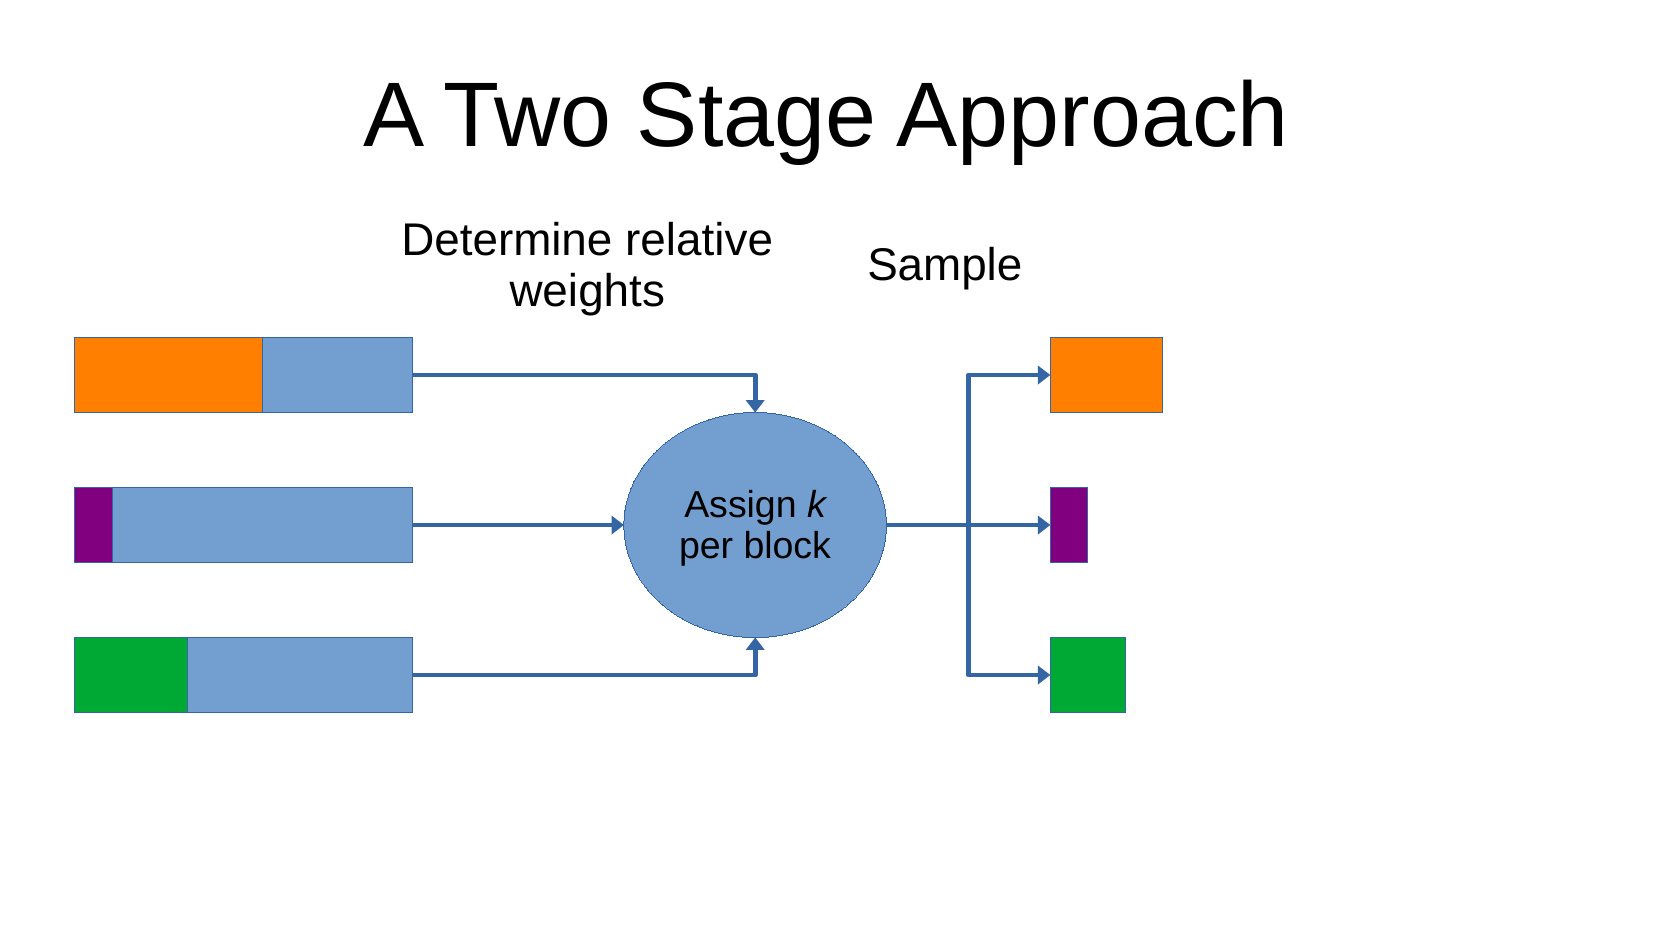

# A Two Stage Approach
Determine relative
weights
Sample
Assign k per block